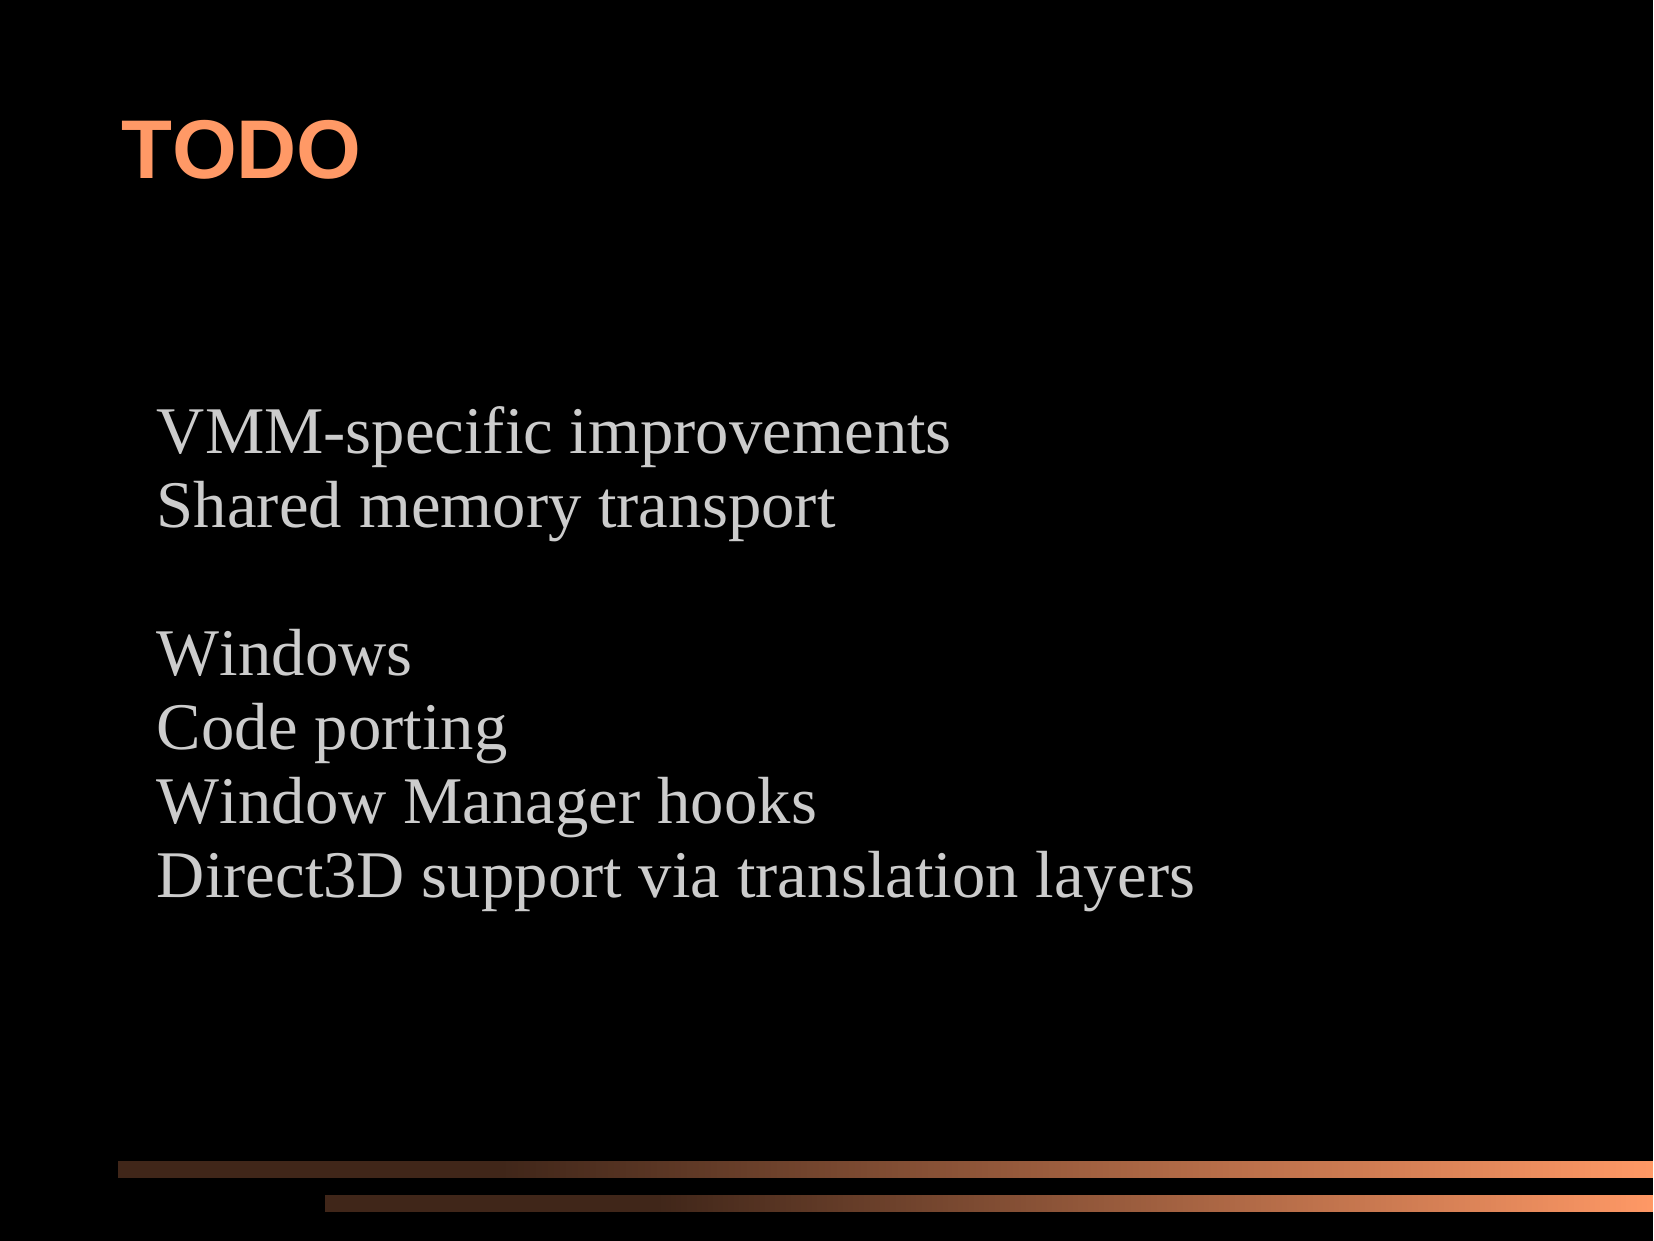

# TODO
VMM-specific improvements
Shared memory transport
Windows
Code porting
Window Manager hooks
Direct3D support via translation layers